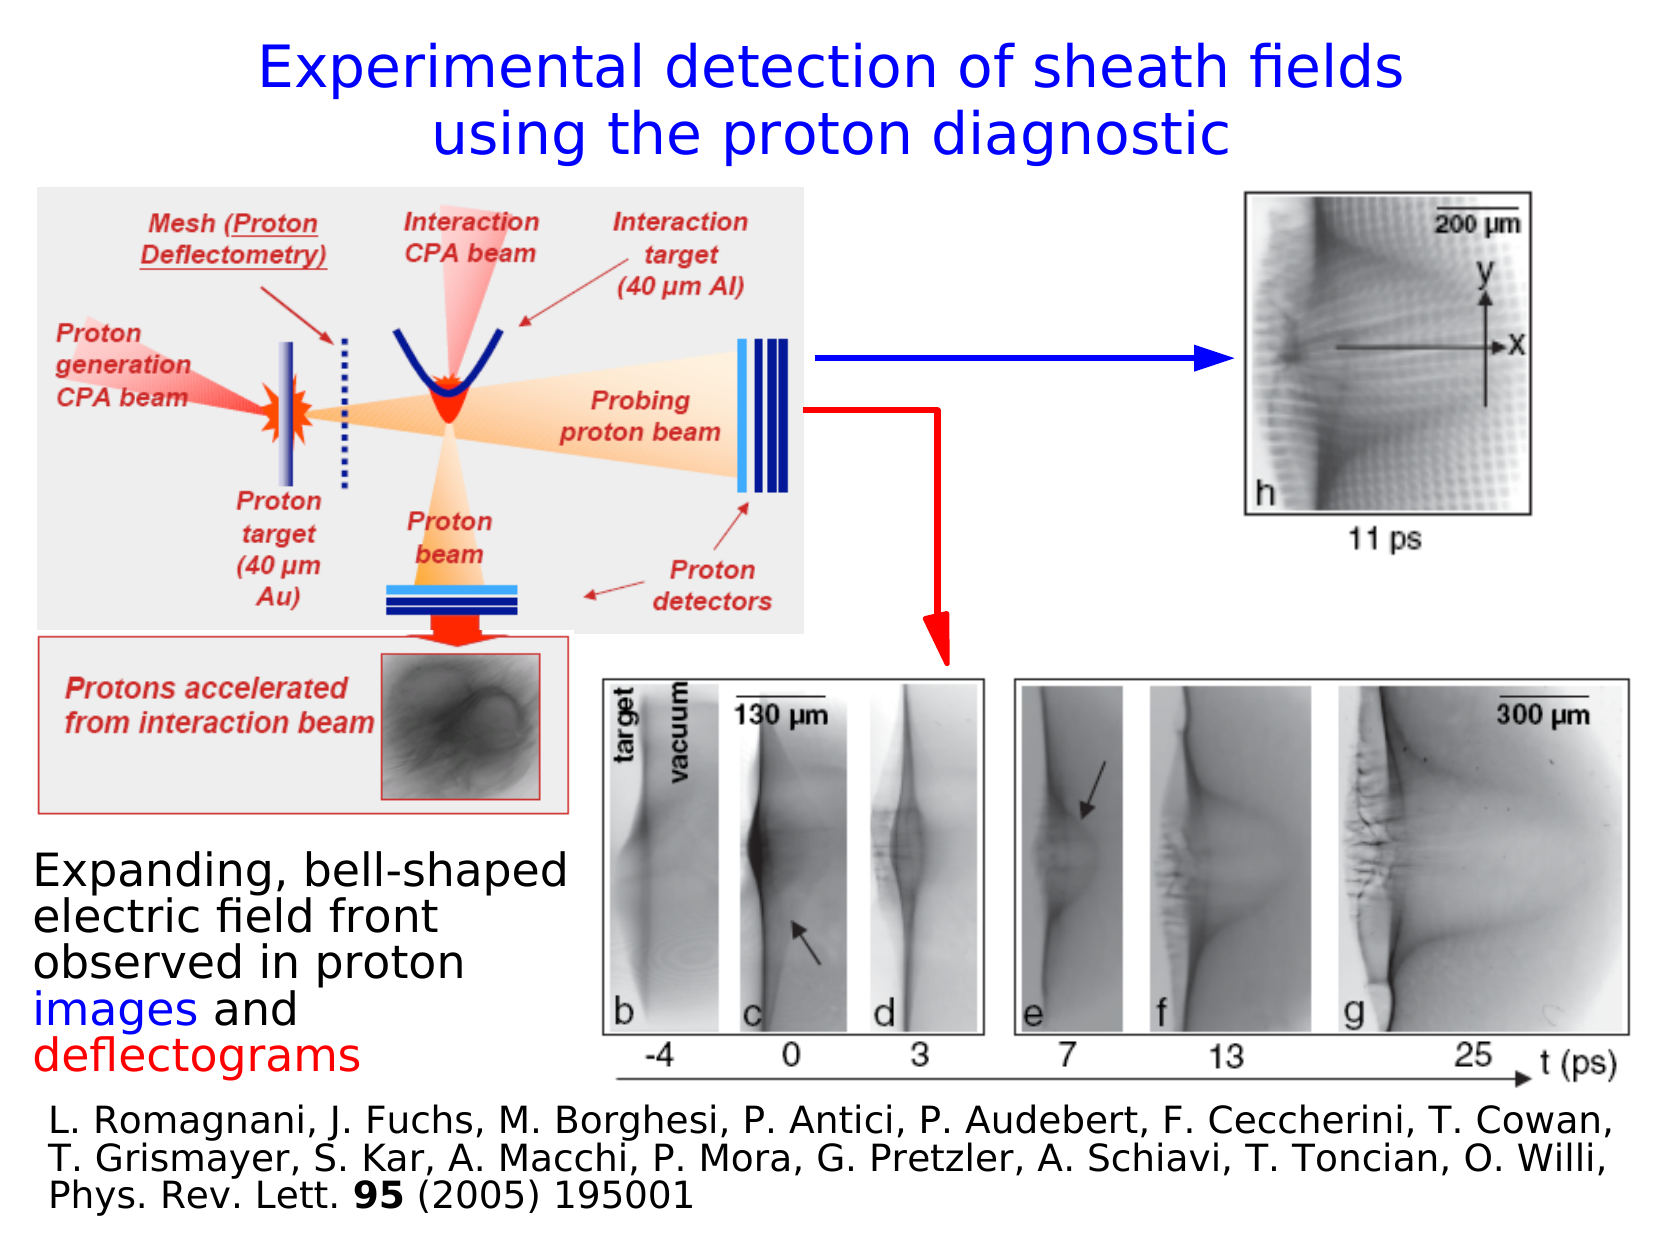

Experimental detection of sheath fields
using the proton diagnostic
Expanding, bell-shaped
electric field front
observed in proton
images and
deflectograms
L. Romagnani, J. Fuchs, M. Borghesi, P. Antici, P. Audebert, F. Ceccherini, T. Cowan,
T. Grismayer, S. Kar, A. Macchi, P. Mora, G. Pretzler, A. Schiavi, T. Toncian, O. Willi,
Phys. Rev. Lett. 95 (2005) 195001